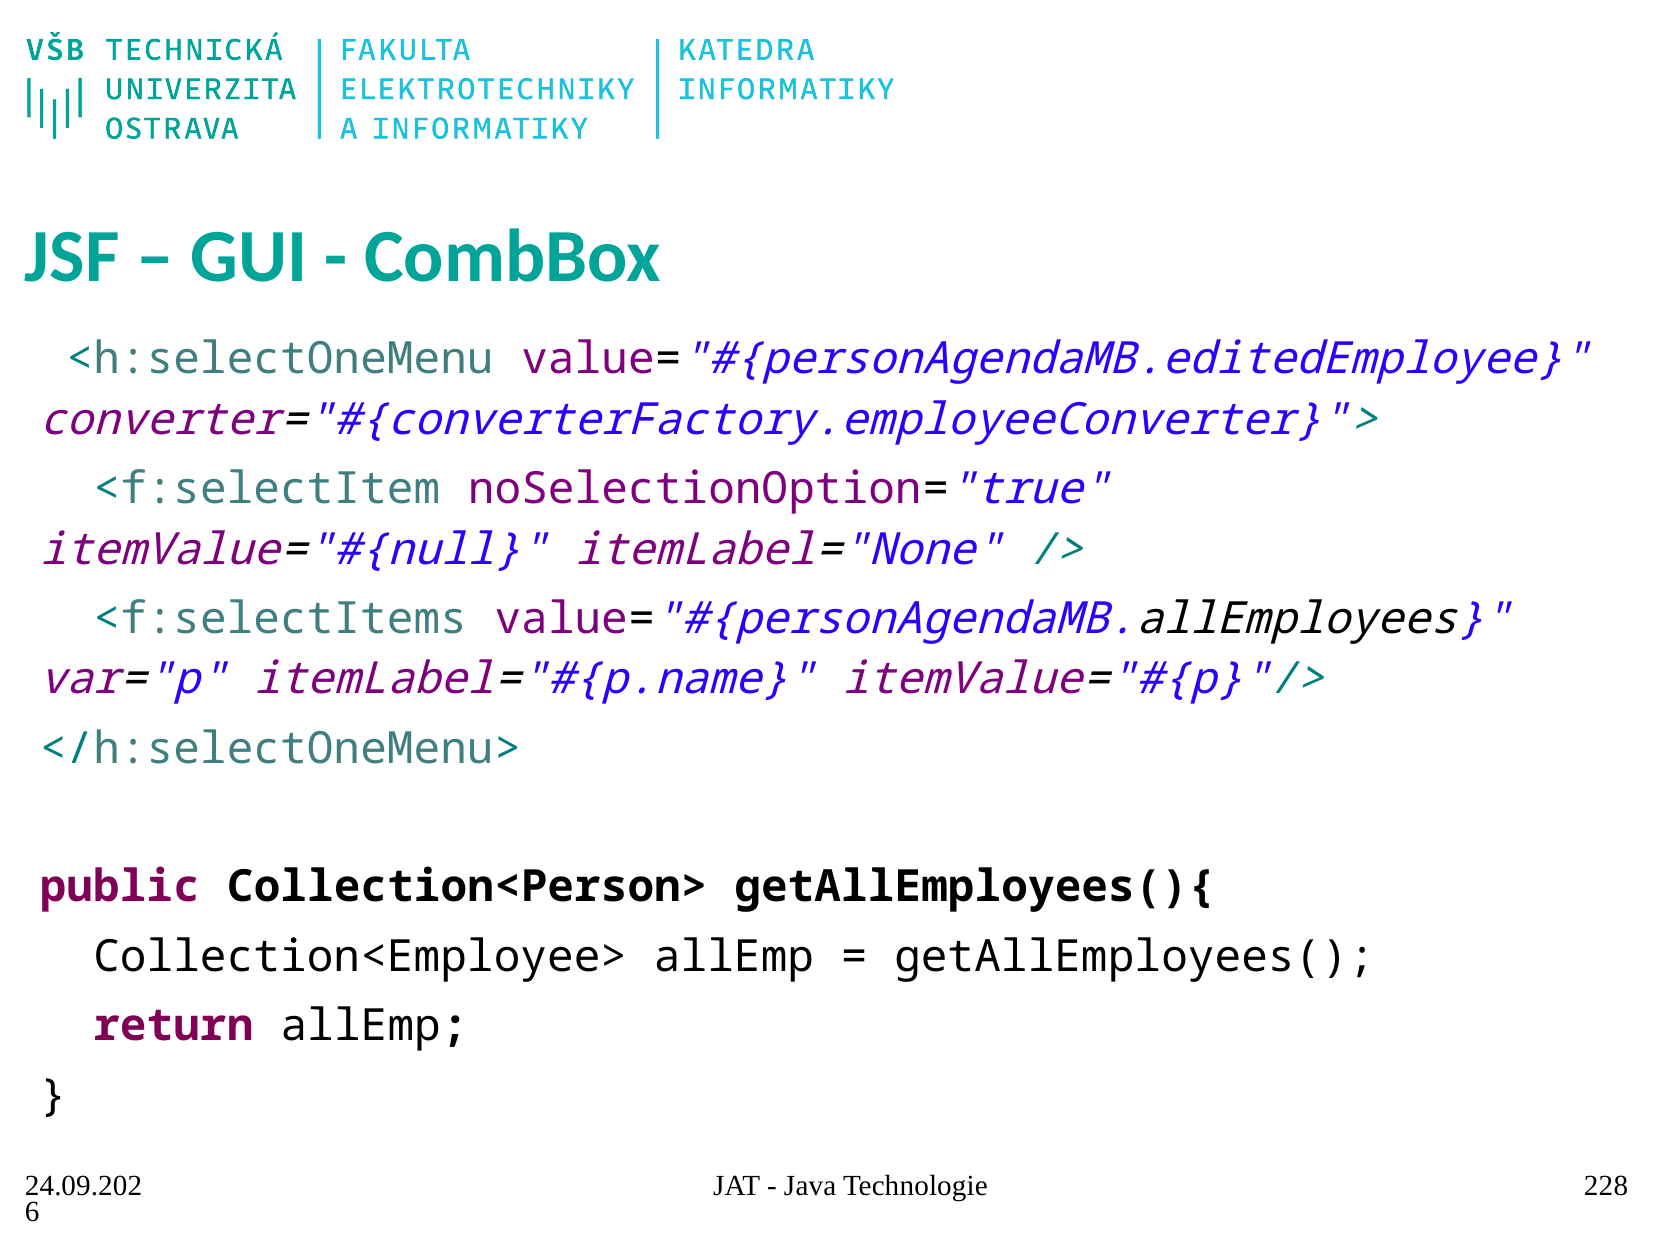

JSF – GUI - CombBox
# <h:selectOneMenu value="#{personAgendaMB.editedEmployee}" converter="#{converterFactory.employeeConverter}">
 <f:selectItem noSelectionOption="true" itemValue="#{null}" itemLabel="None" />
 <f:selectItems value="#{personAgendaMB.allEmployees}" var="p" itemLabel="#{p.name}" itemValue="#{p}"/>
</h:selectOneMenu>
public Collection<Person> getAllEmployees(){
 Collection<Employee> allEmp = getAllEmployees();
 return allEmp;
}
JAT - Java Technologie
228